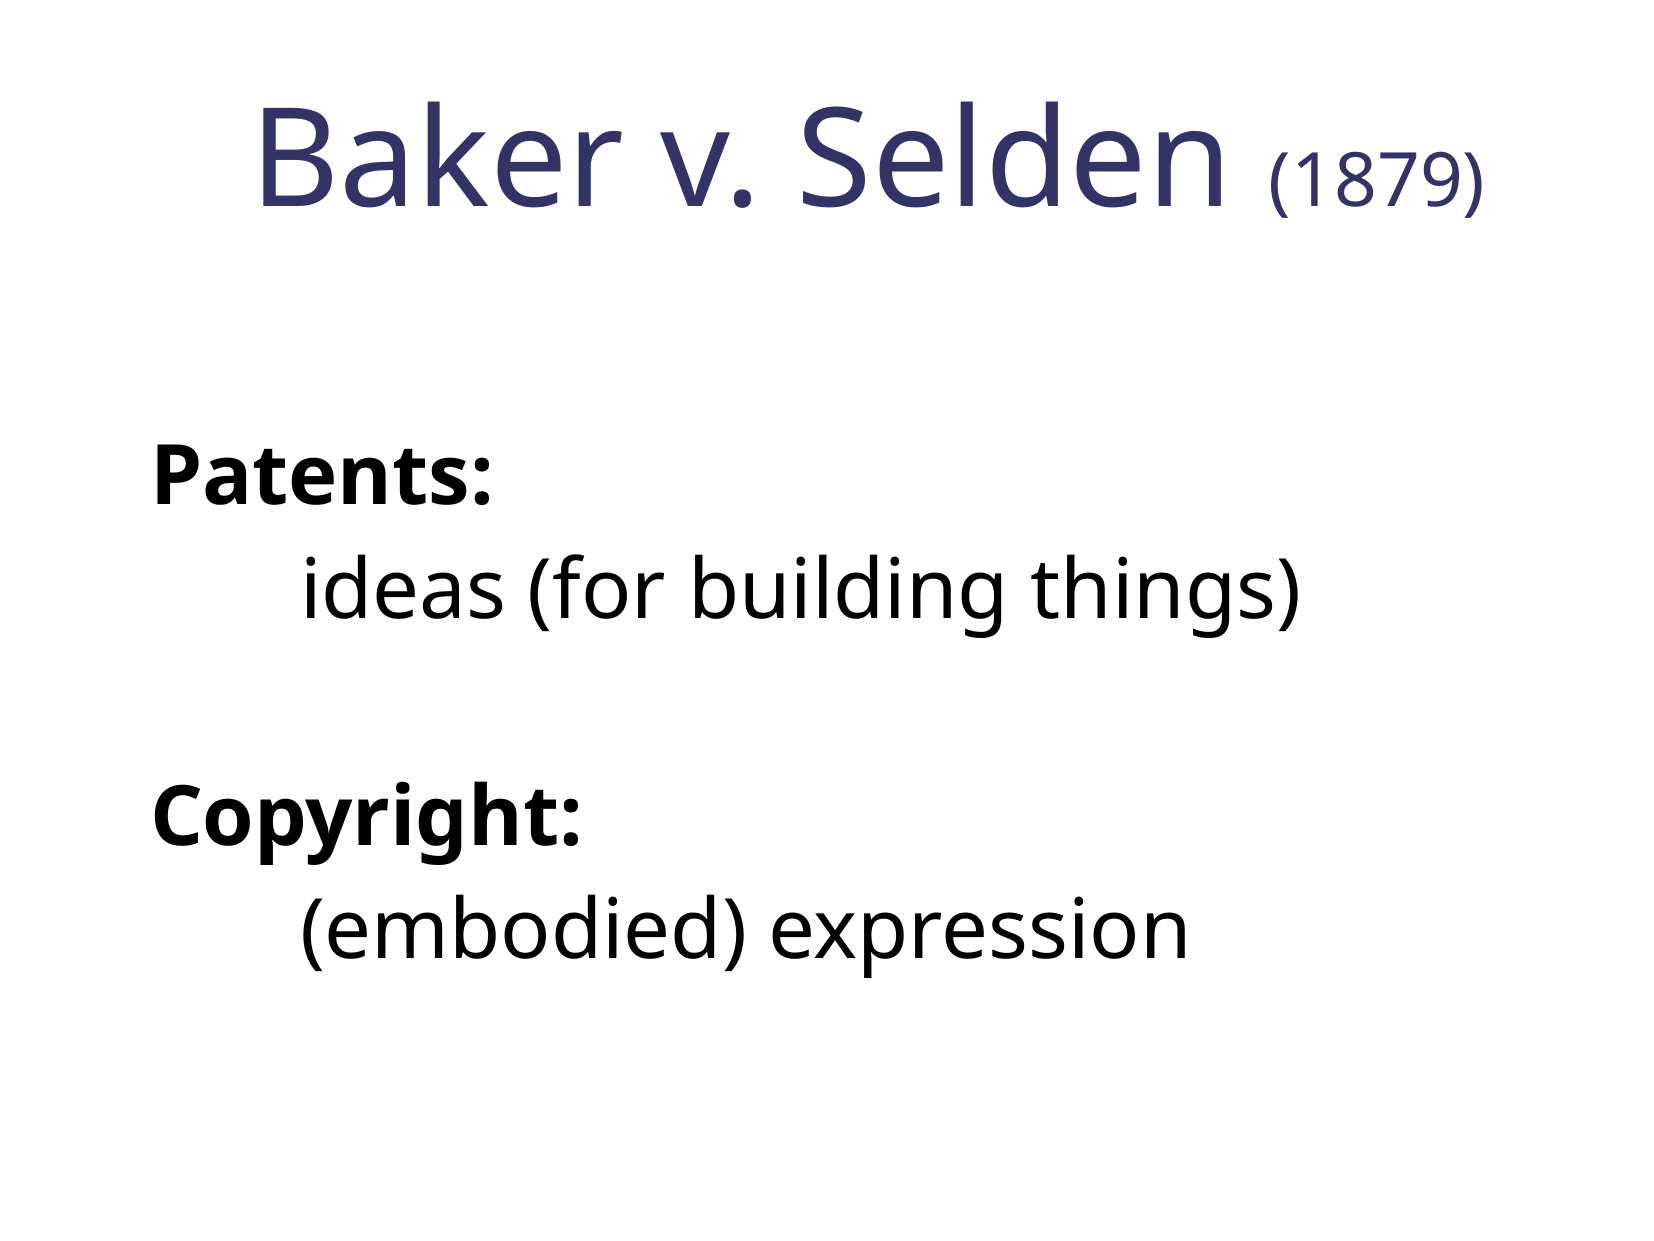

# Baker v. Selden (1879)
Patents:
		ideas (for building things)
Copyright:
		(embodied) expression